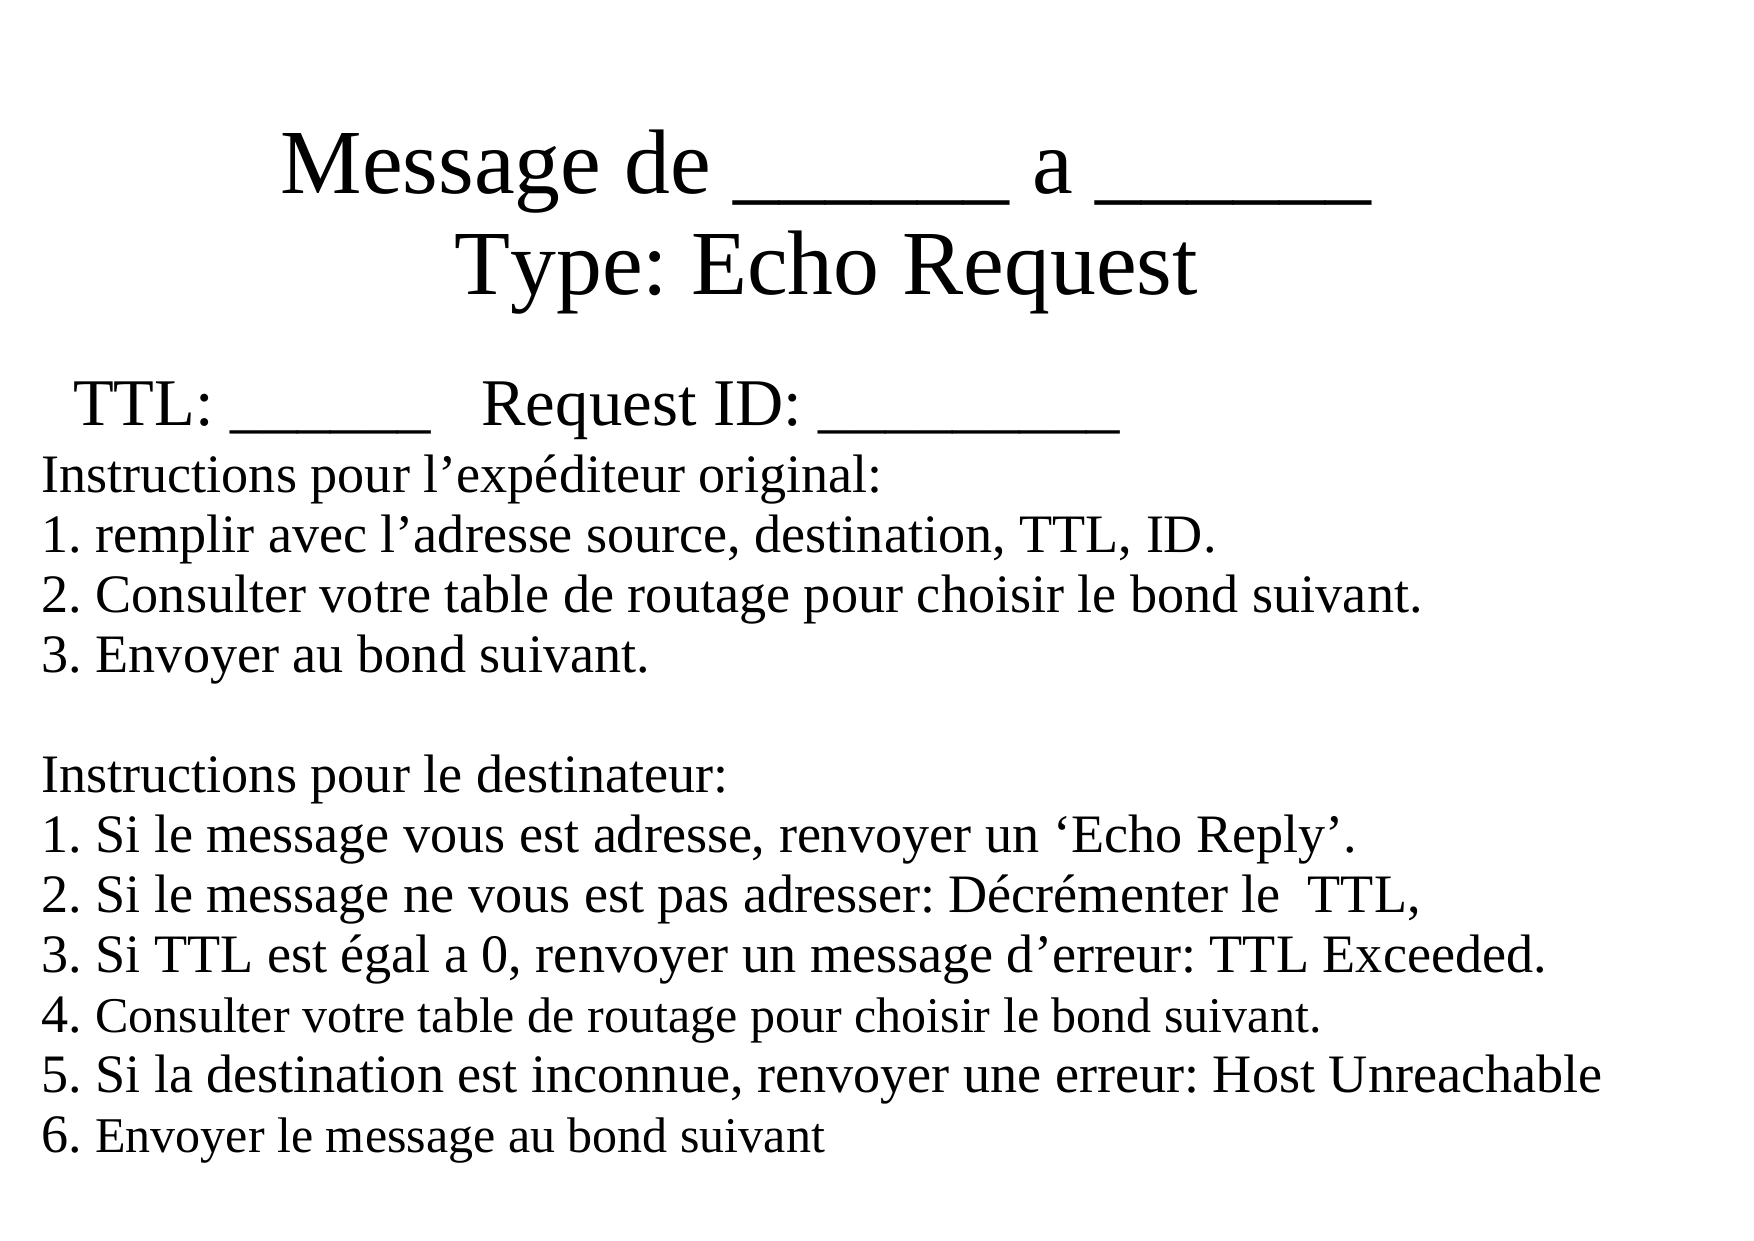

# Message de ______ a ______ Type: Echo Request
TTL: ______ Request ID: _________
Instructions pour l’expéditeur original:
1. remplir avec l’adresse source, destination, TTL, ID.
2. Consulter votre table de routage pour choisir le bond suivant.
3. Envoyer au bond suivant.
Instructions pour le destinateur:
1. Si le message vous est adresse, renvoyer un ‘Echo Reply’.
2. Si le message ne vous est pas adresser: Décrémenter le TTL,
3. Si TTL est égal a 0, renvoyer un message d’erreur: TTL Exceeded.
4. Consulter votre table de routage pour choisir le bond suivant.
5. Si la destination est inconnue, renvoyer une erreur: Host Unreachable
6. Envoyer le message au bond suivant